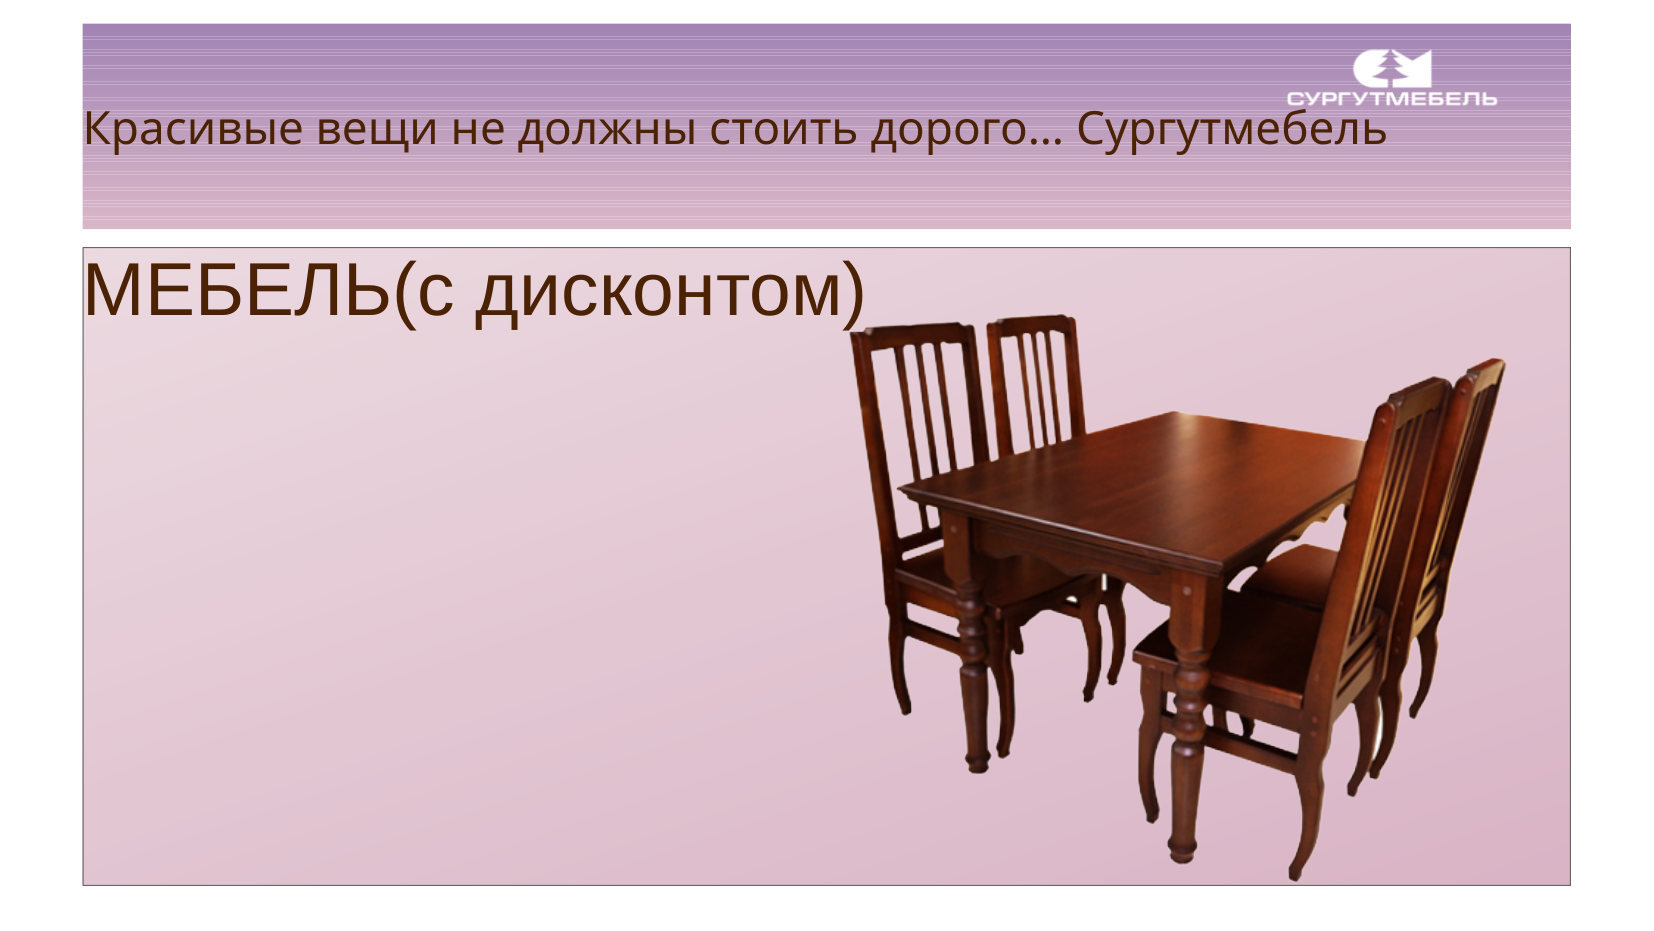

# Красивые вещи не должны стоить дорого… Сургутмебель
МЕБЕЛЬ(с дисконтом)